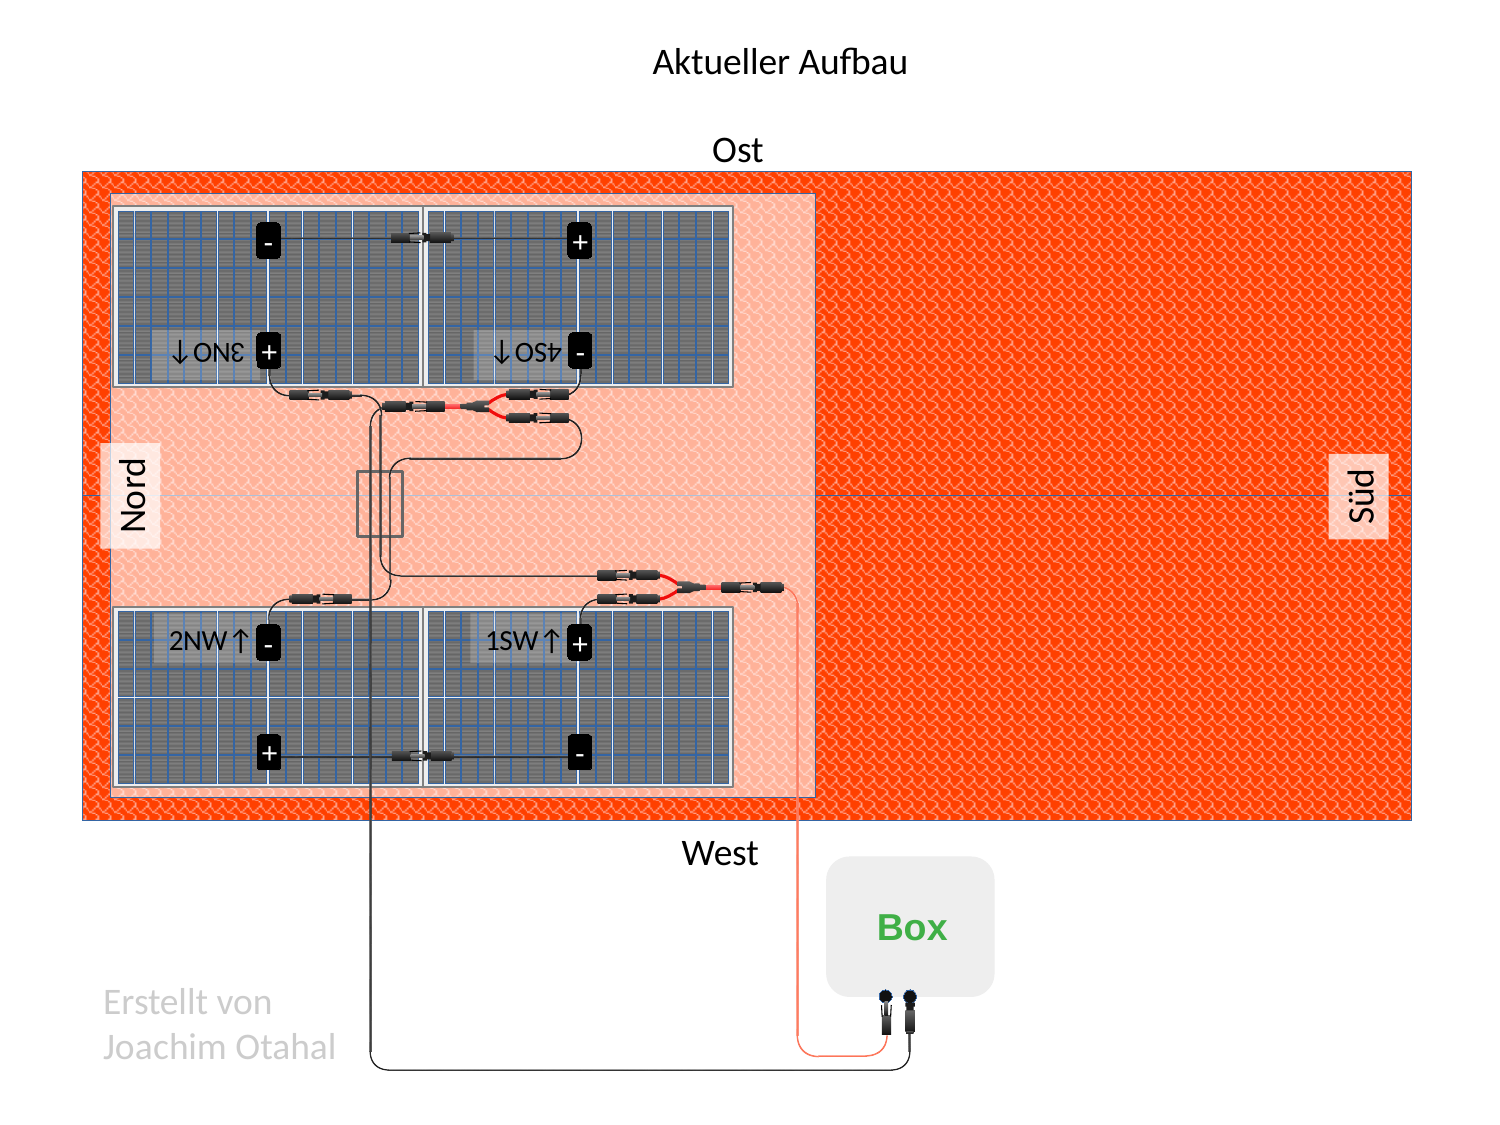

Aktueller Aufbau
Ost
-
+
3NO↑
4SO↑
+
-
Nord
Süd
2NW↑
1SW↑
+
-
+
-
West
Box
Erstellt von
Joachim Otahal